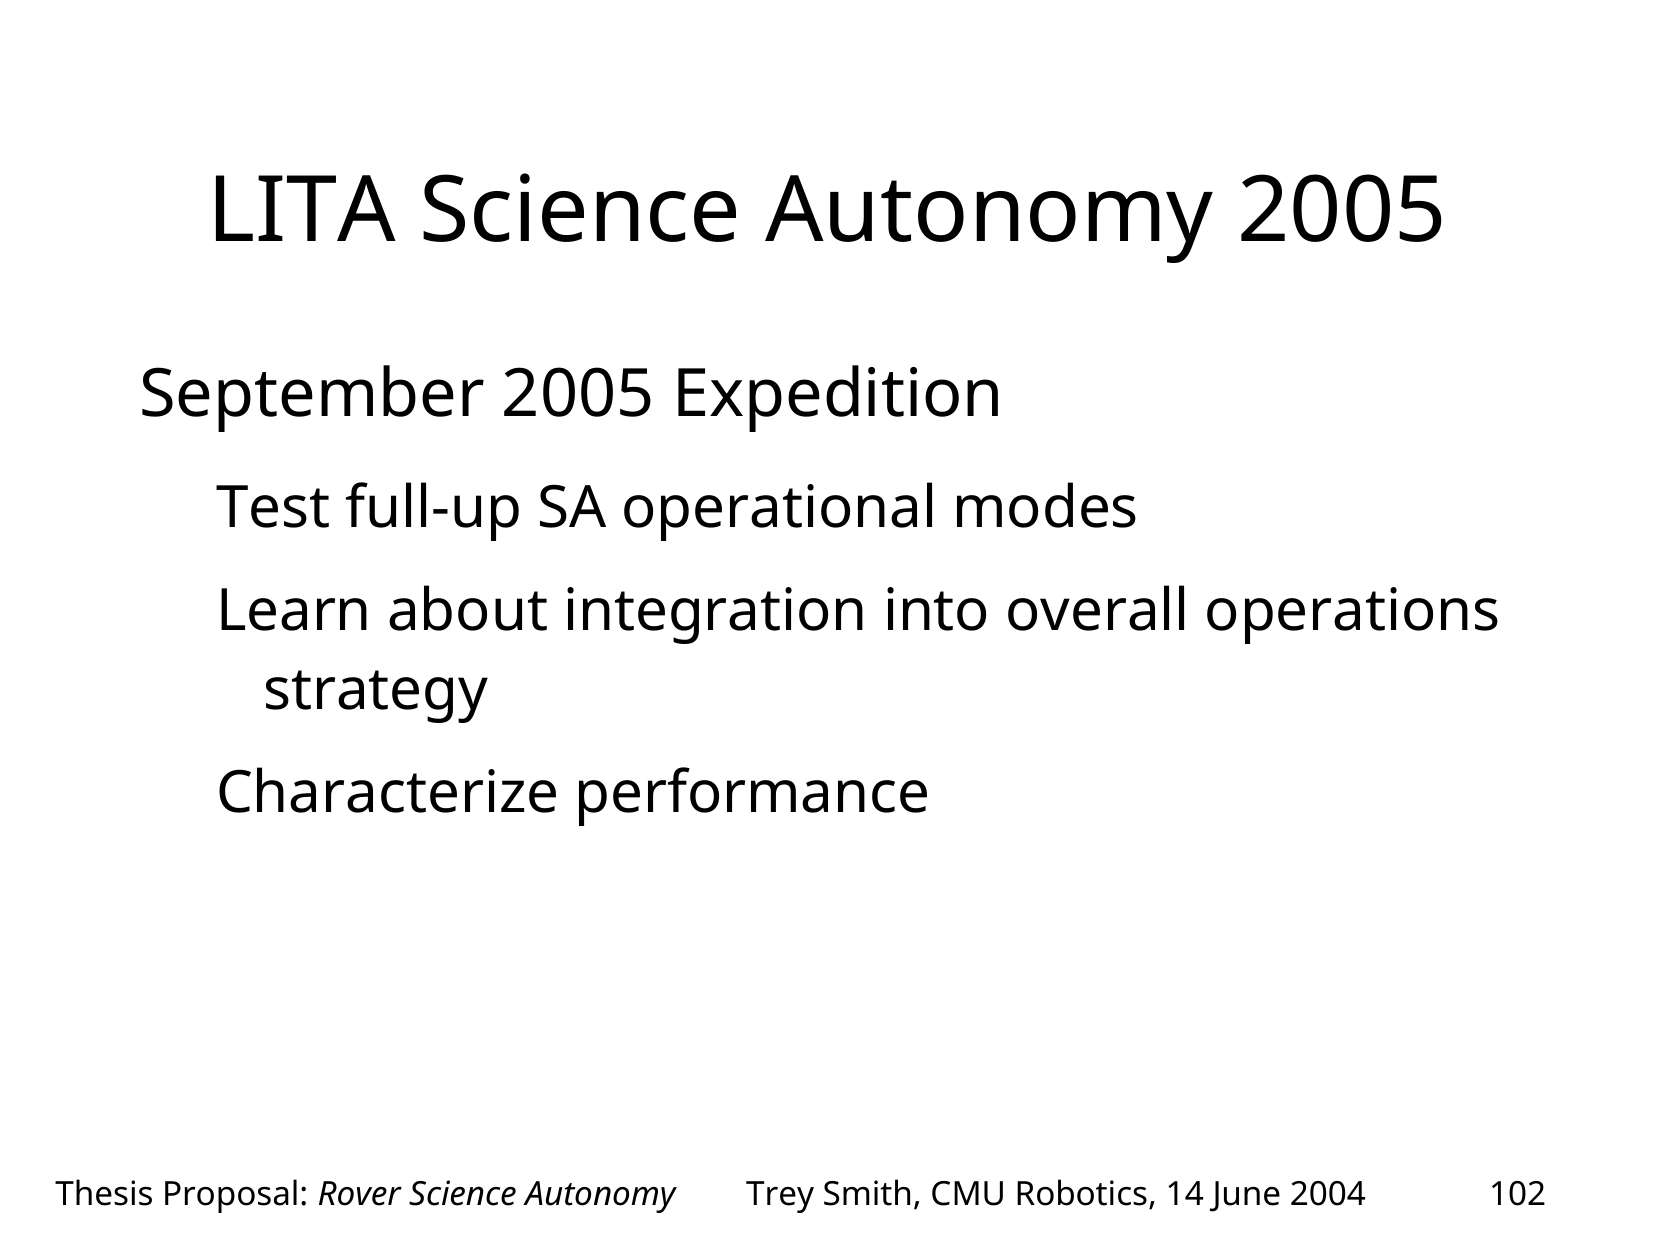

# LITA Science Autonomy 2005
September 2005 Expedition
Test full-up SA operational modes
Learn about integration into overall operations strategy
Characterize performance